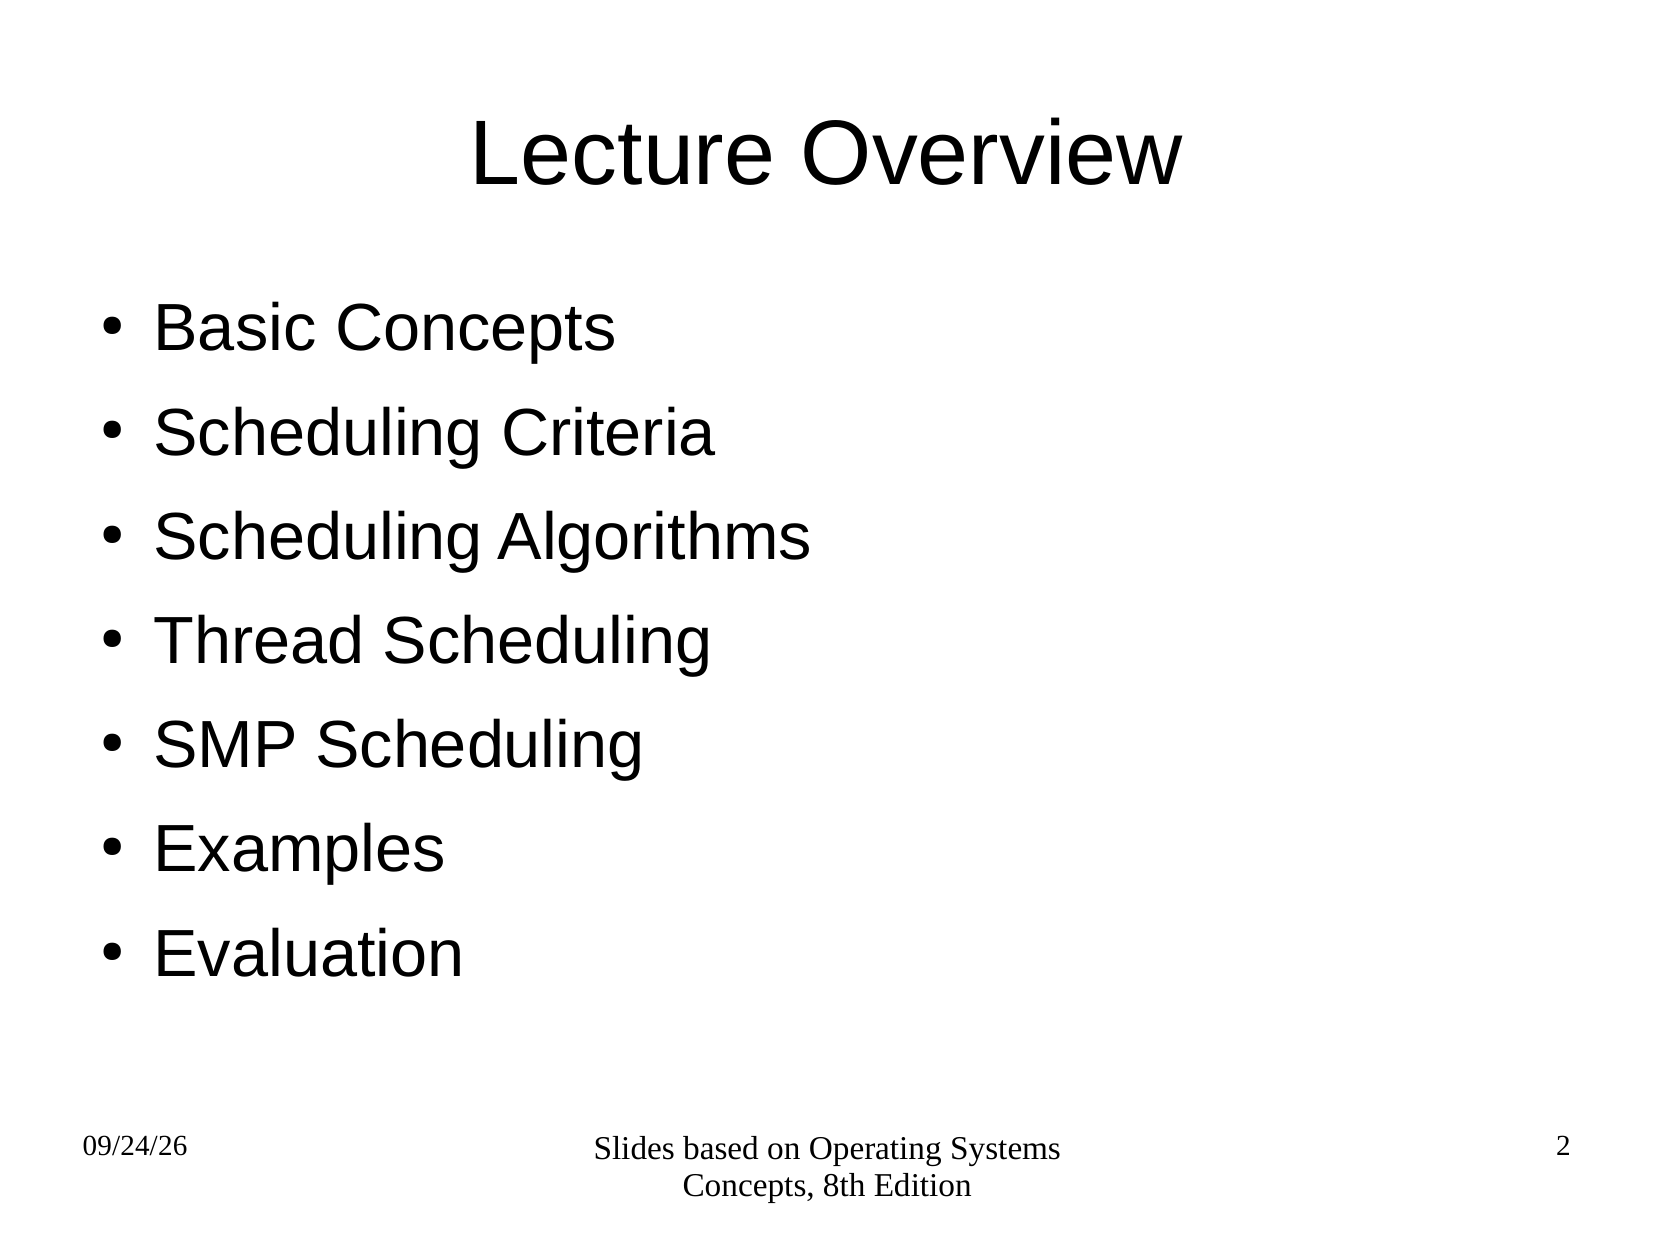

# Lecture Overview
Basic Concepts
Scheduling Criteria
Scheduling Algorithms
Thread Scheduling
SMP Scheduling
Examples
Evaluation
2